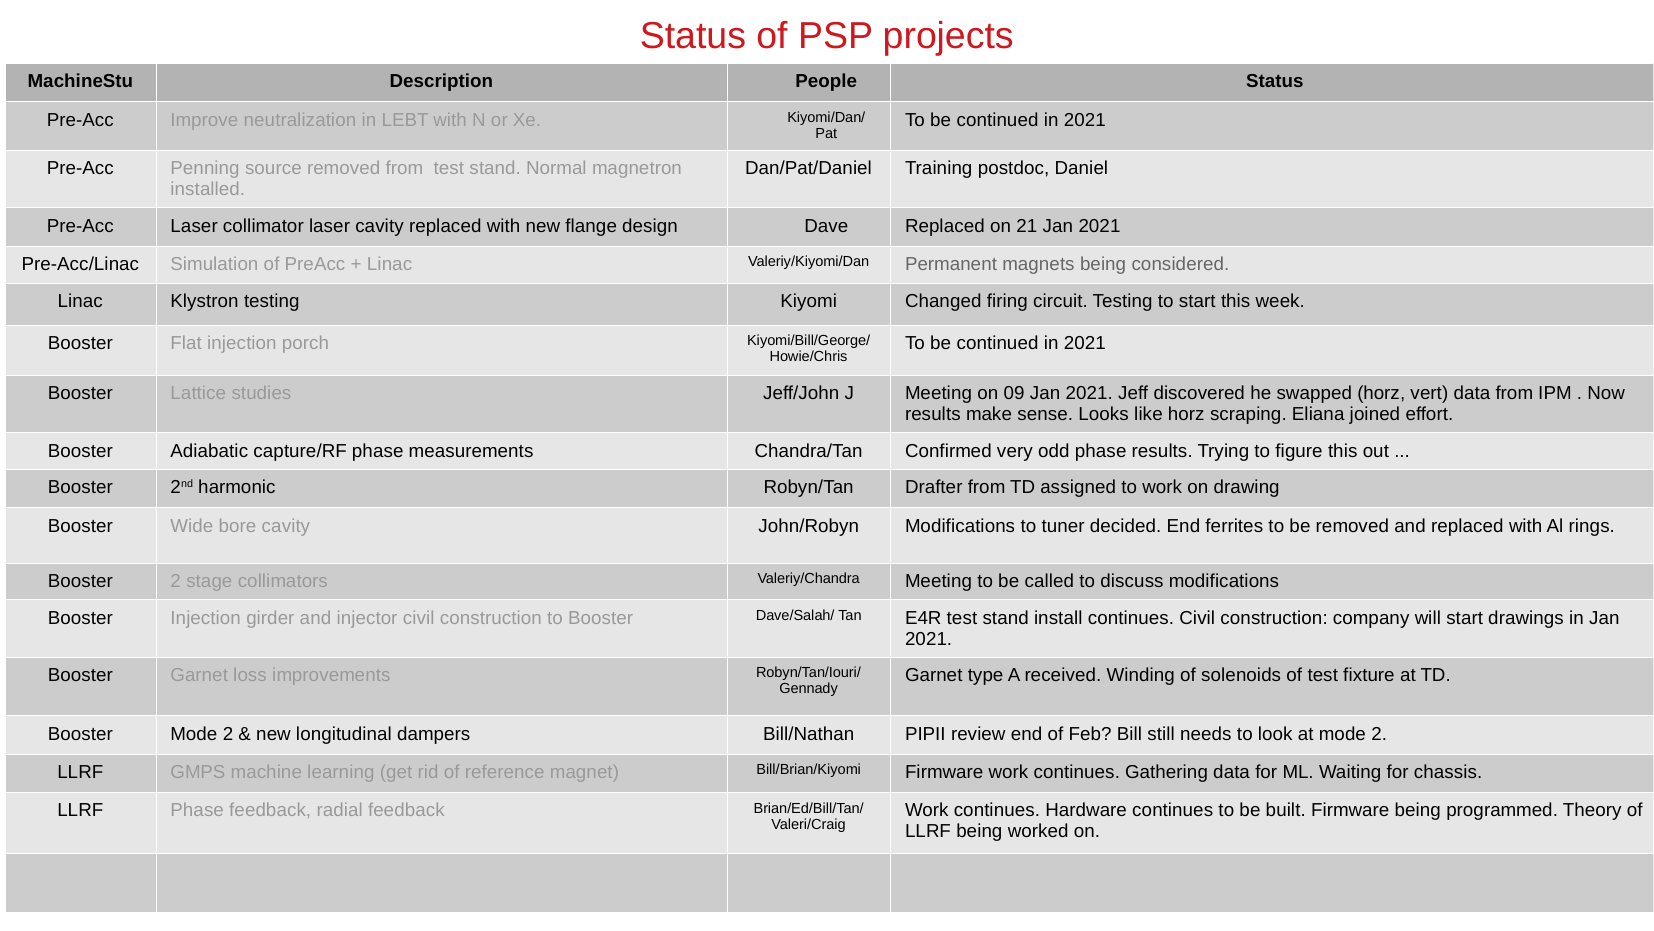

Status of PSP projects
| MachineStu | Description | People | Status |
| --- | --- | --- | --- |
| Pre-Acc | Improve neutralization in LEBT with N or Xe. | Kiyomi/Dan/Pat | To be continued in 2021 |
| Pre-Acc | Penning source removed from test stand. Normal magnetron installed. | Dan/Pat/Daniel | Training postdoc, Daniel |
| Pre-Acc | Laser collimator laser cavity replaced with new flange design | Dave | Replaced on 21 Jan 2021 |
| Pre-Acc/Linac | Simulation of PreAcc + Linac | Valeriy/Kiyomi/Dan | Permanent magnets being considered. |
| Linac | Klystron testing | Kiyomi | Changed firing circuit. Testing to start this week. |
| Booster | Flat injection porch | Kiyomi/Bill/George/Howie/Chris | To be continued in 2021 |
| Booster | Lattice studies | Jeff/John J | Meeting on 09 Jan 2021. Jeff discovered he swapped (horz, vert) data from IPM . Now results make sense. Looks like horz scraping. Eliana joined effort. |
| Booster | Adiabatic capture/RF phase measurements | Chandra/Tan | Confirmed very odd phase results. Trying to figure this out ... |
| Booster | 2nd harmonic | Robyn/Tan | Drafter from TD assigned to work on drawing |
| Booster | Wide bore cavity | John/Robyn | Modifications to tuner decided. End ferrites to be removed and replaced with Al rings. |
| Booster | 2 stage collimators | Valeriy/Chandra | Meeting to be called to discuss modifications |
| Booster | Injection girder and injector civil construction to Booster | Dave/Salah/ Tan | E4R test stand install continues. Civil construction: company will start drawings in Jan 2021. |
| Booster | Garnet loss improvements | Robyn/Tan/Iouri/Gennady | Garnet type A received. Winding of solenoids of test fixture at TD. |
| Booster | Mode 2 & new longitudinal dampers | Bill/Nathan | PIPII review end of Feb? Bill still needs to look at mode 2. |
| LLRF | GMPS machine learning (get rid of reference magnet) | Bill/Brian/Kiyomi | Firmware work continues. Gathering data for ML. Waiting for chassis. |
| LLRF | Phase feedback, radial feedback | Brian/Ed/Bill/Tan/Valeri/Craig | Work continues. Hardware continues to be built. Firmware being programmed. Theory of LLRF being worked on. |
| | | | |
# Beam physics projects